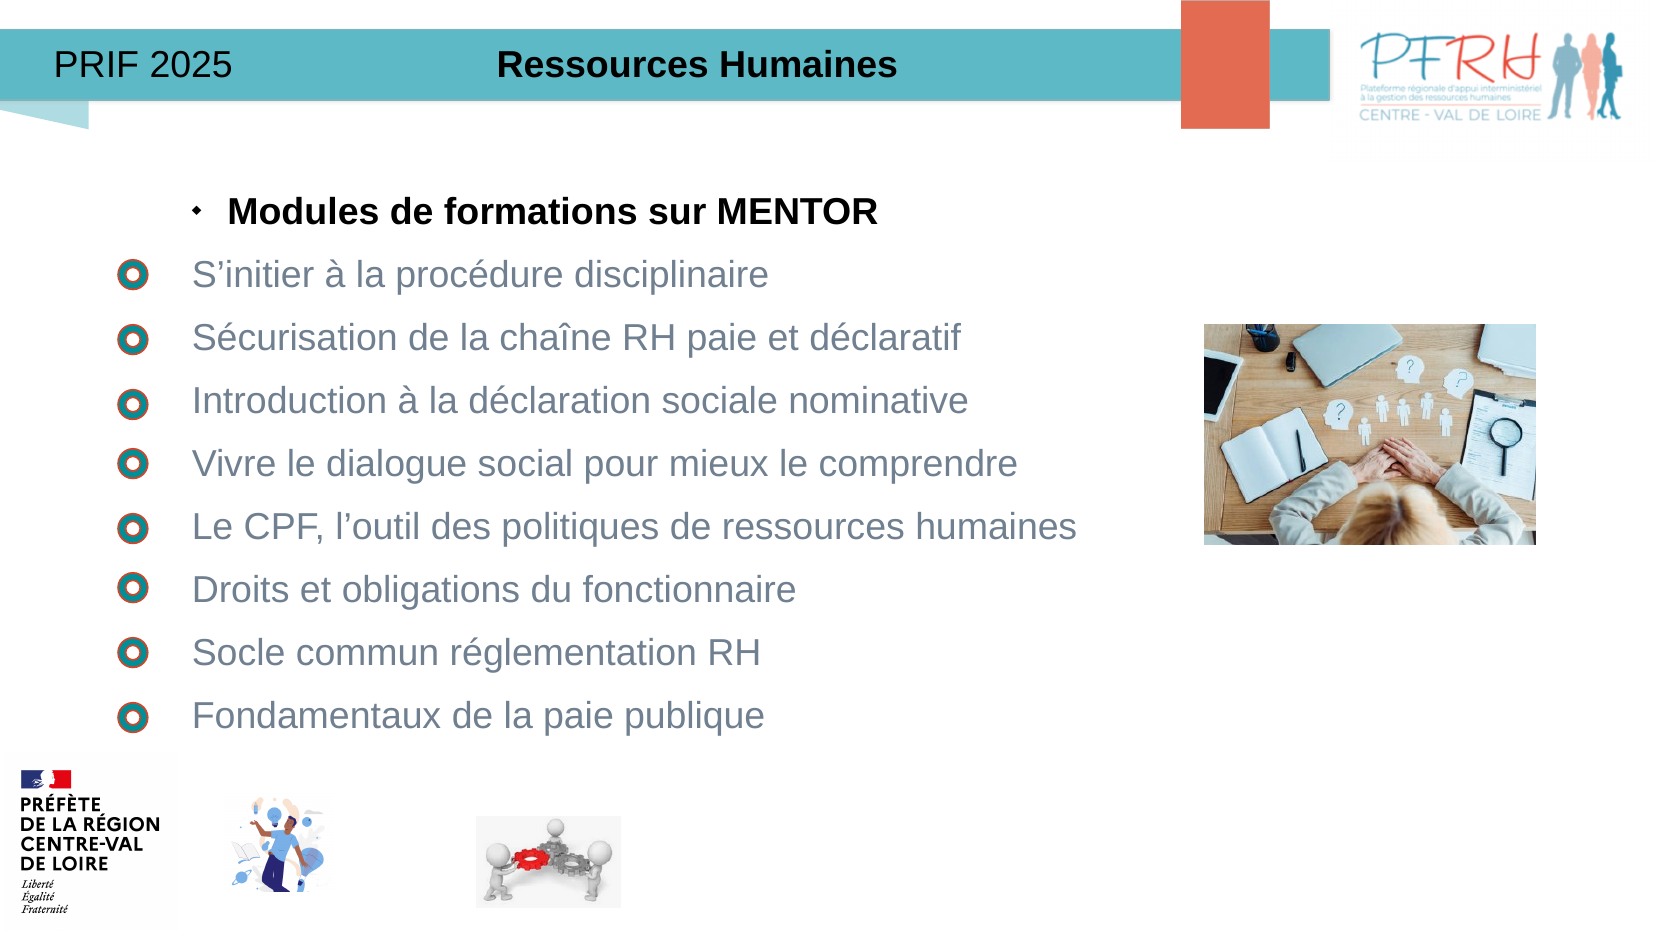

PRIF 2025				Ressources Humaines
Modules de formations sur MENTOR
S’initier à la procédure disciplinaire
Sécurisation de la chaîne RH paie et déclaratif
Introduction à la déclaration sociale nominative
Vivre le dialogue social pour mieux le comprendre
Le CPF, l’outil des politiques de ressources humaines
Droits et obligations du fonctionnaire
Socle commun réglementation RH
Fondamentaux de la paie publique